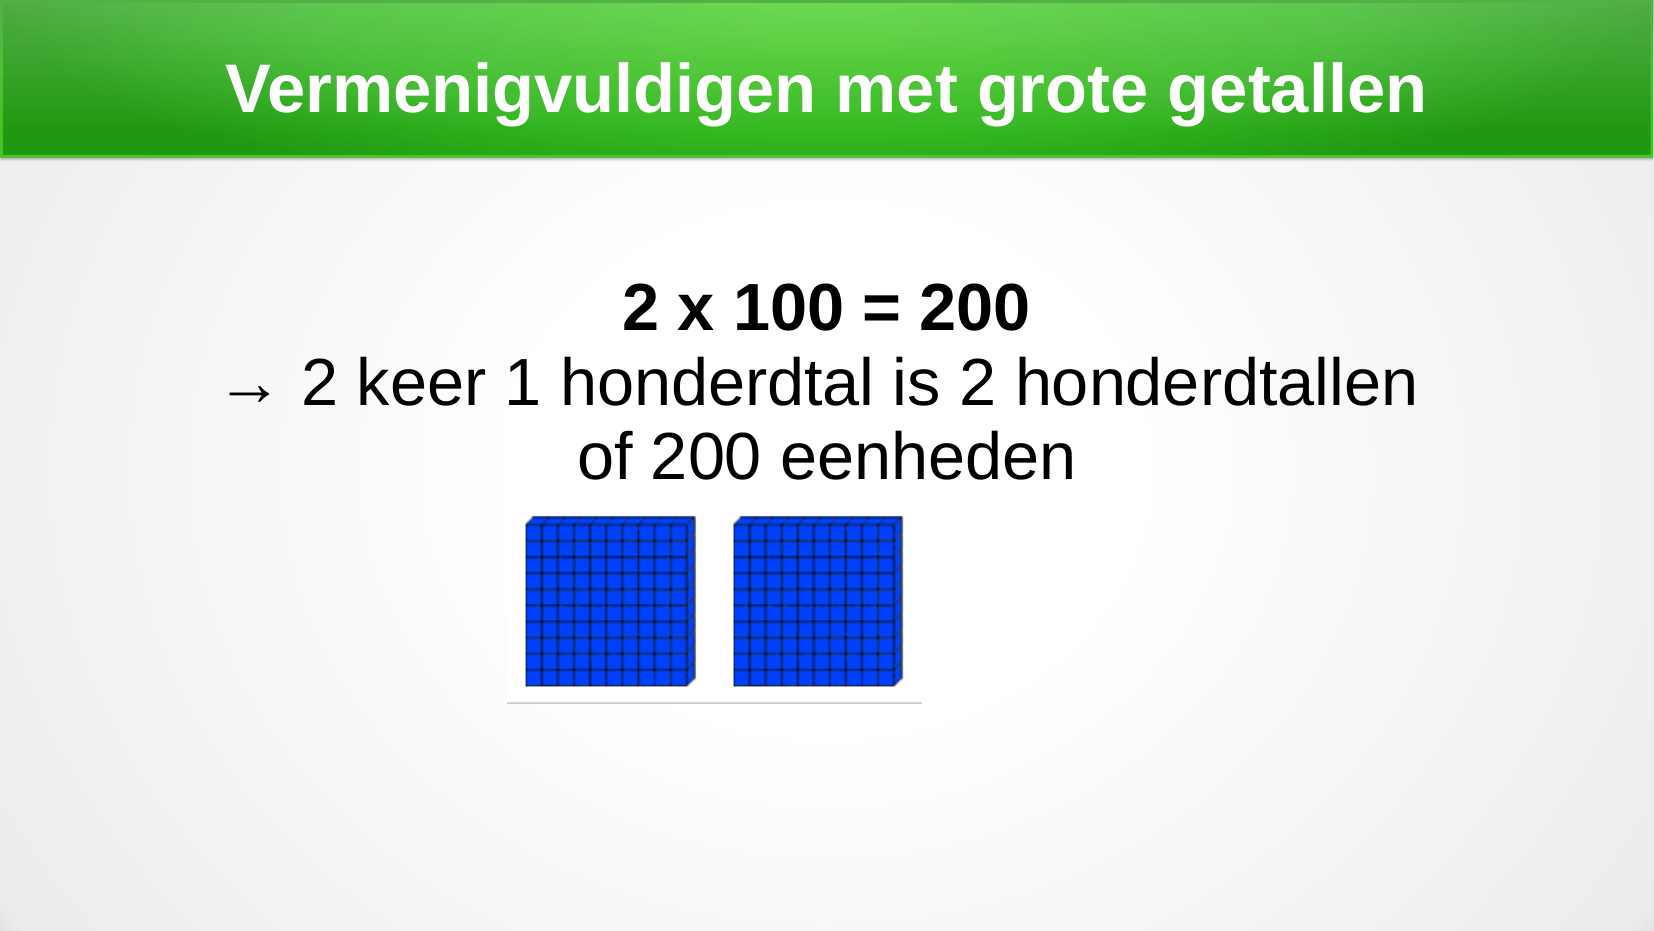

# Vermenigvuldigen met grote getallen
2 x 100 = 200
→ 2 keer 1 honderdtal is 2 honderdtallen
of 200 eenheden